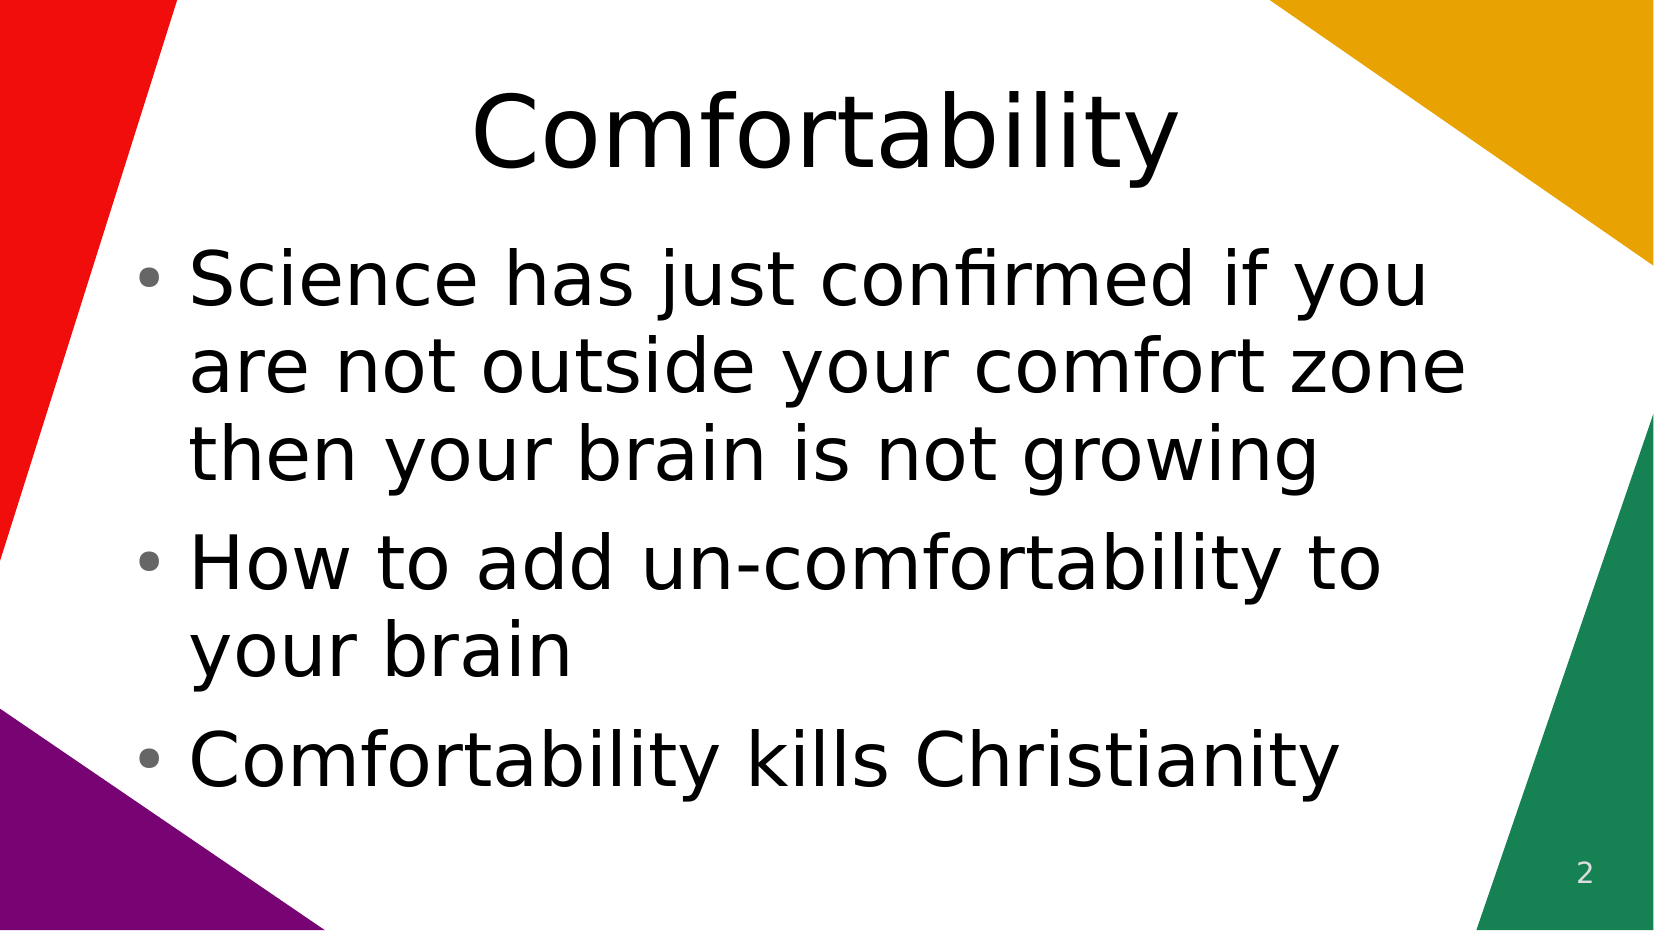

# Comfortability
Science has just confirmed if you are not outside your comfort zone then your brain is not growing
How to add un-comfortability to your brain
Comfortability kills Christianity
2